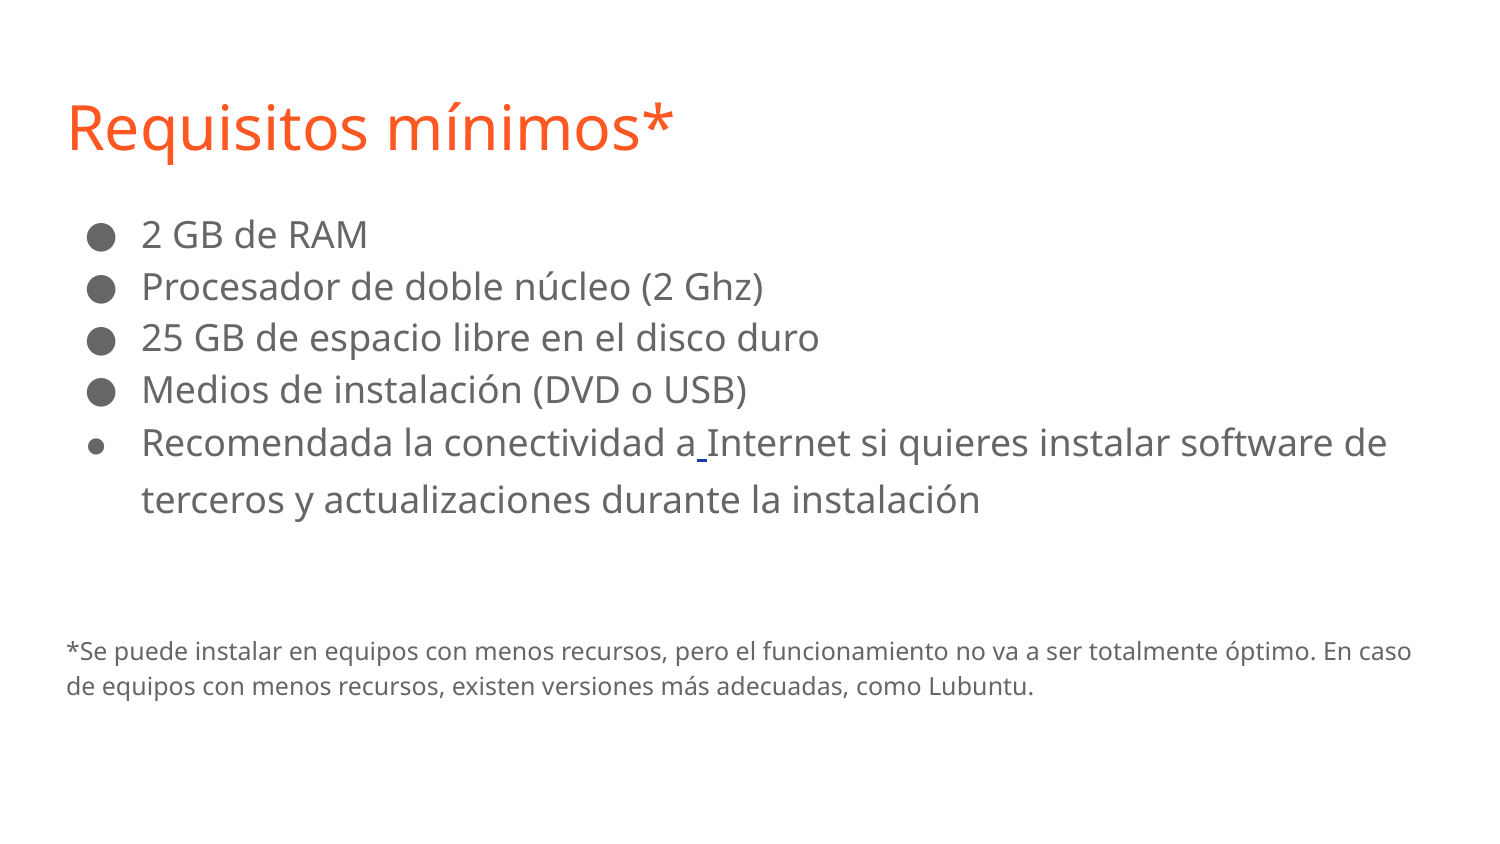

# Requisitos mínimos*
2 GB de RAM
Procesador de doble núcleo (2 Ghz)
25 GB de espacio libre en el disco duro
Medios de instalación (DVD o USB)
Recomendada la conectividad a Internet si quieres instalar software de terceros y actualizaciones durante la instalación
*Se puede instalar en equipos con menos recursos, pero el funcionamiento no va a ser totalmente óptimo. En caso de equipos con menos recursos, existen versiones más adecuadas, como Lubuntu.